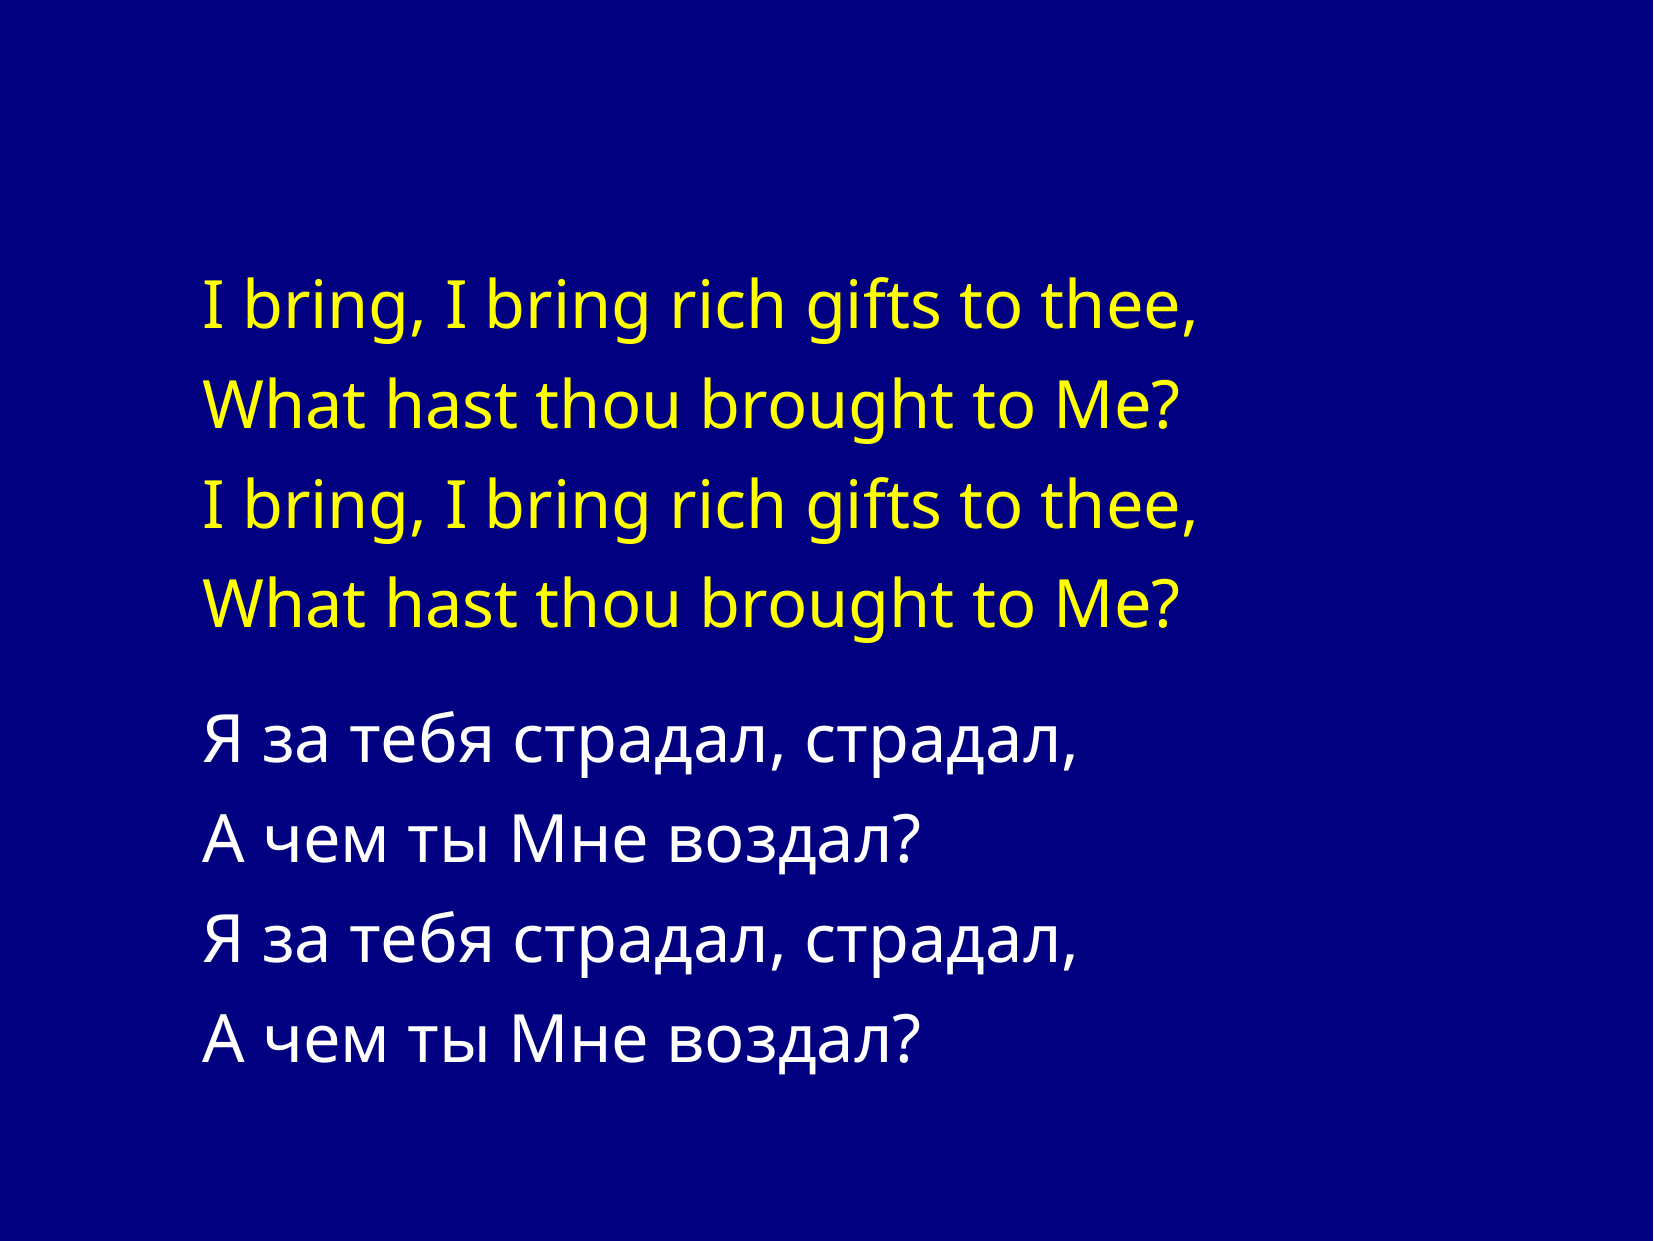

I bring, I bring rich gifts to thee,
	What hast thou brought to Me?
	I bring, I bring rich gifts to thee,
	What hast thou brought to Me?
	Я за тебя страдал, страдал,
	А чем ты Мне воздал?
	Я за тебя страдал, страдал,
	А чем ты Мне воздал?